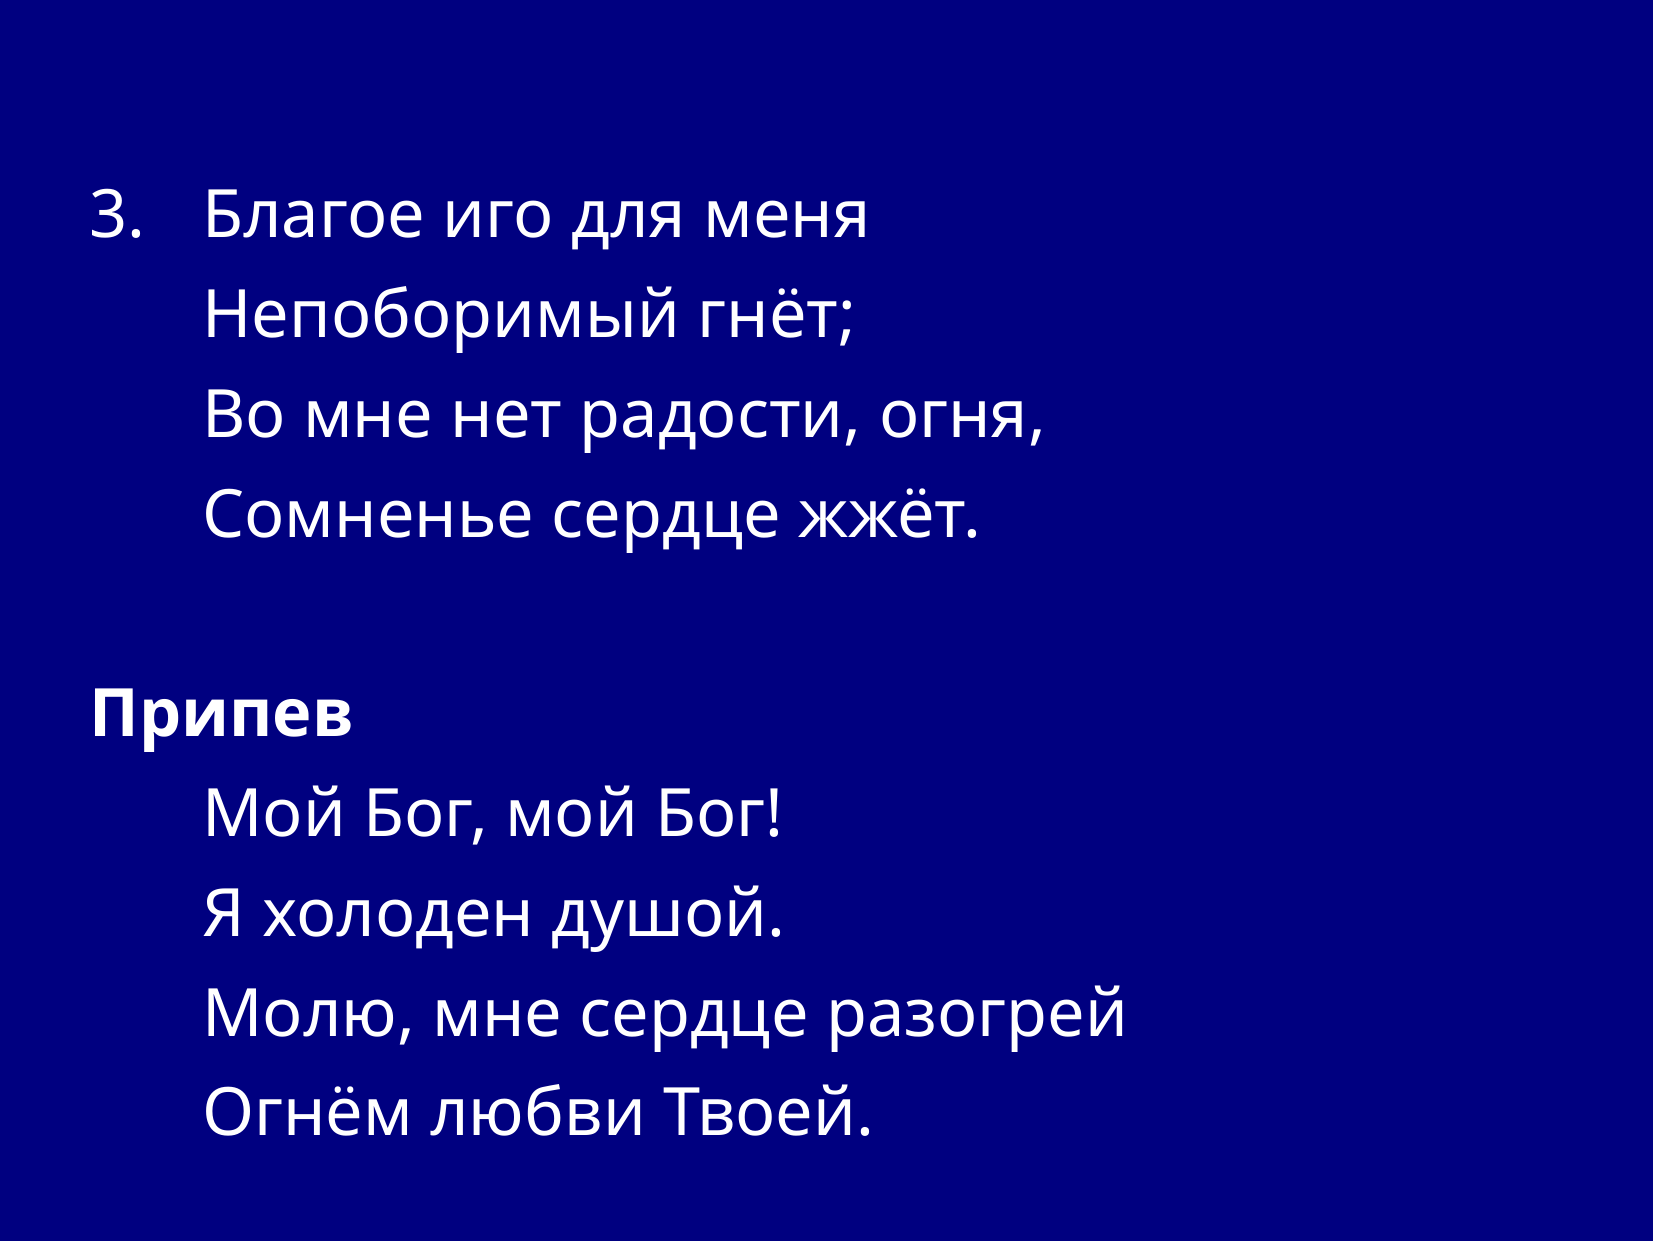

3.	Благое иго для меня
	Непоборимый гнёт;
	Во мне нет радости, огня,
	Сомненье сердце жжёт.
Припев
	Мой Бог, мой Бог!
	Я холоден душой.
	Молю, мне сердце разогрей
	Огнём любви Твоей.